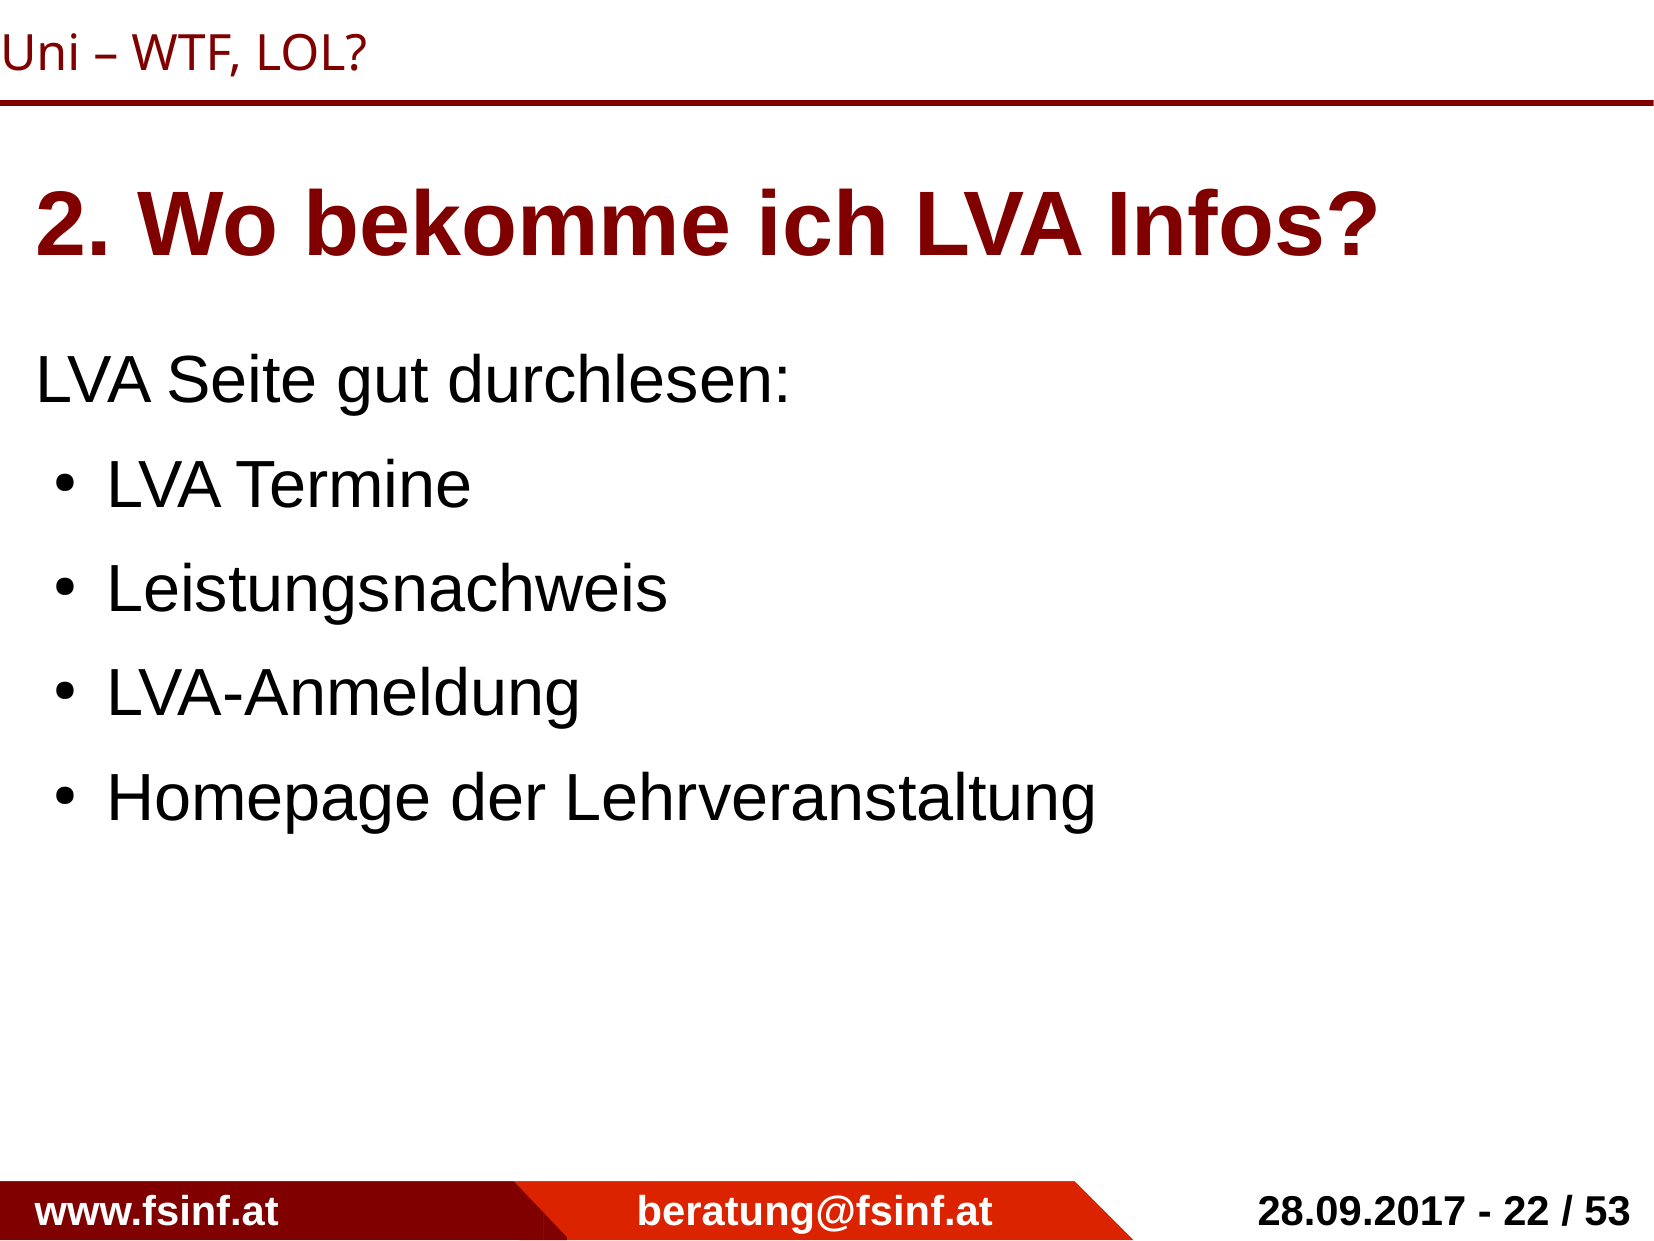

# 2. Wo bekomme ich LVA Infos?
LVA Seite gut durchlesen:
LVA Termine
Leistungsnachweis
LVA-Anmeldung
Homepage der Lehrveranstaltung